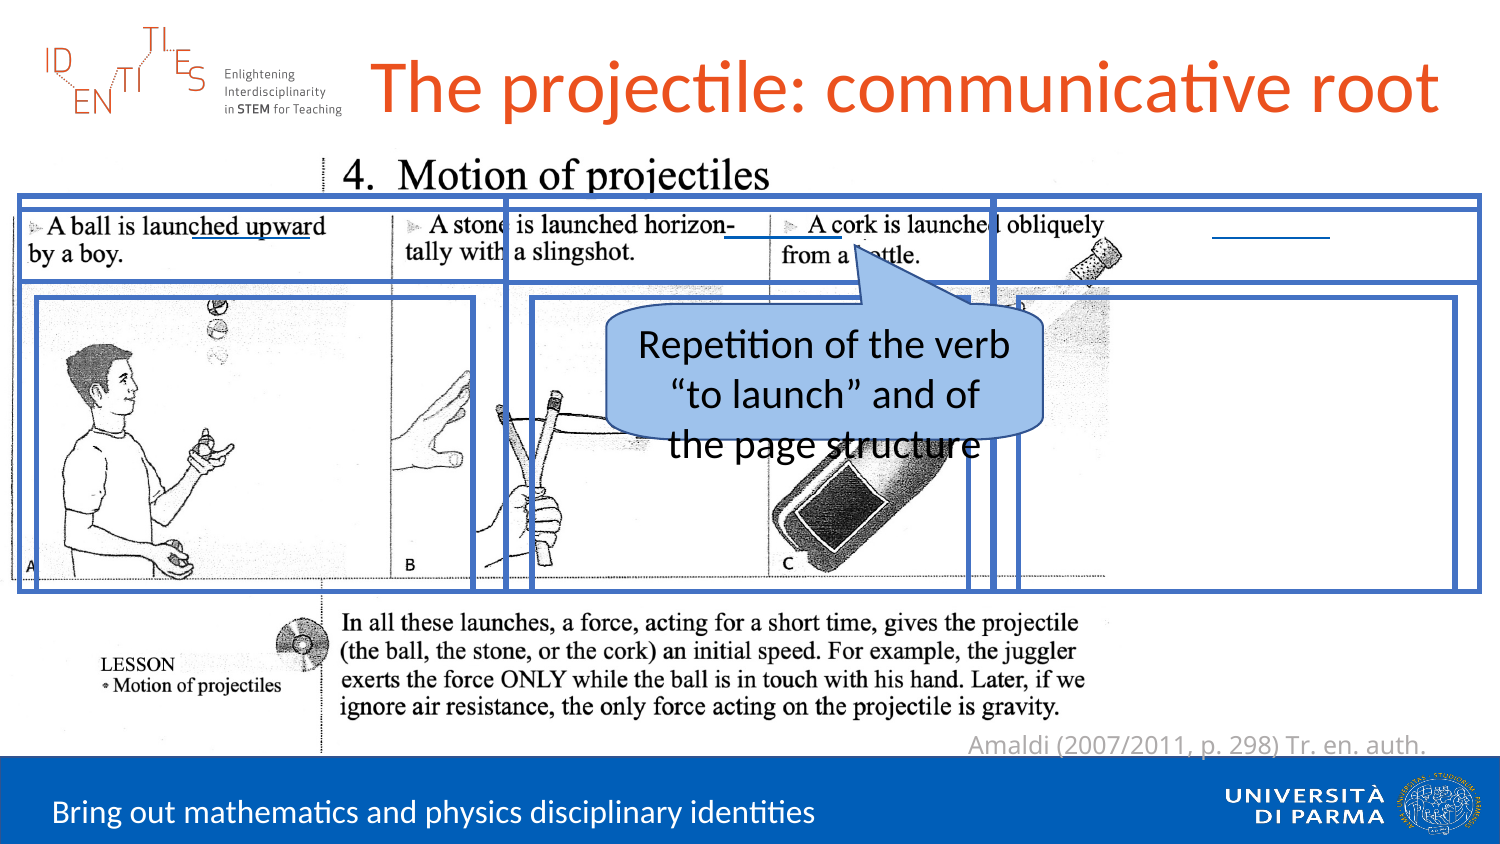

The projectile: communicative root
Repetition of the verb “to launch” and of the page structure
Amaldi (2007/2011, p. 298) Tr. en. auth.
Bring out mathematics and physics disciplinary identities